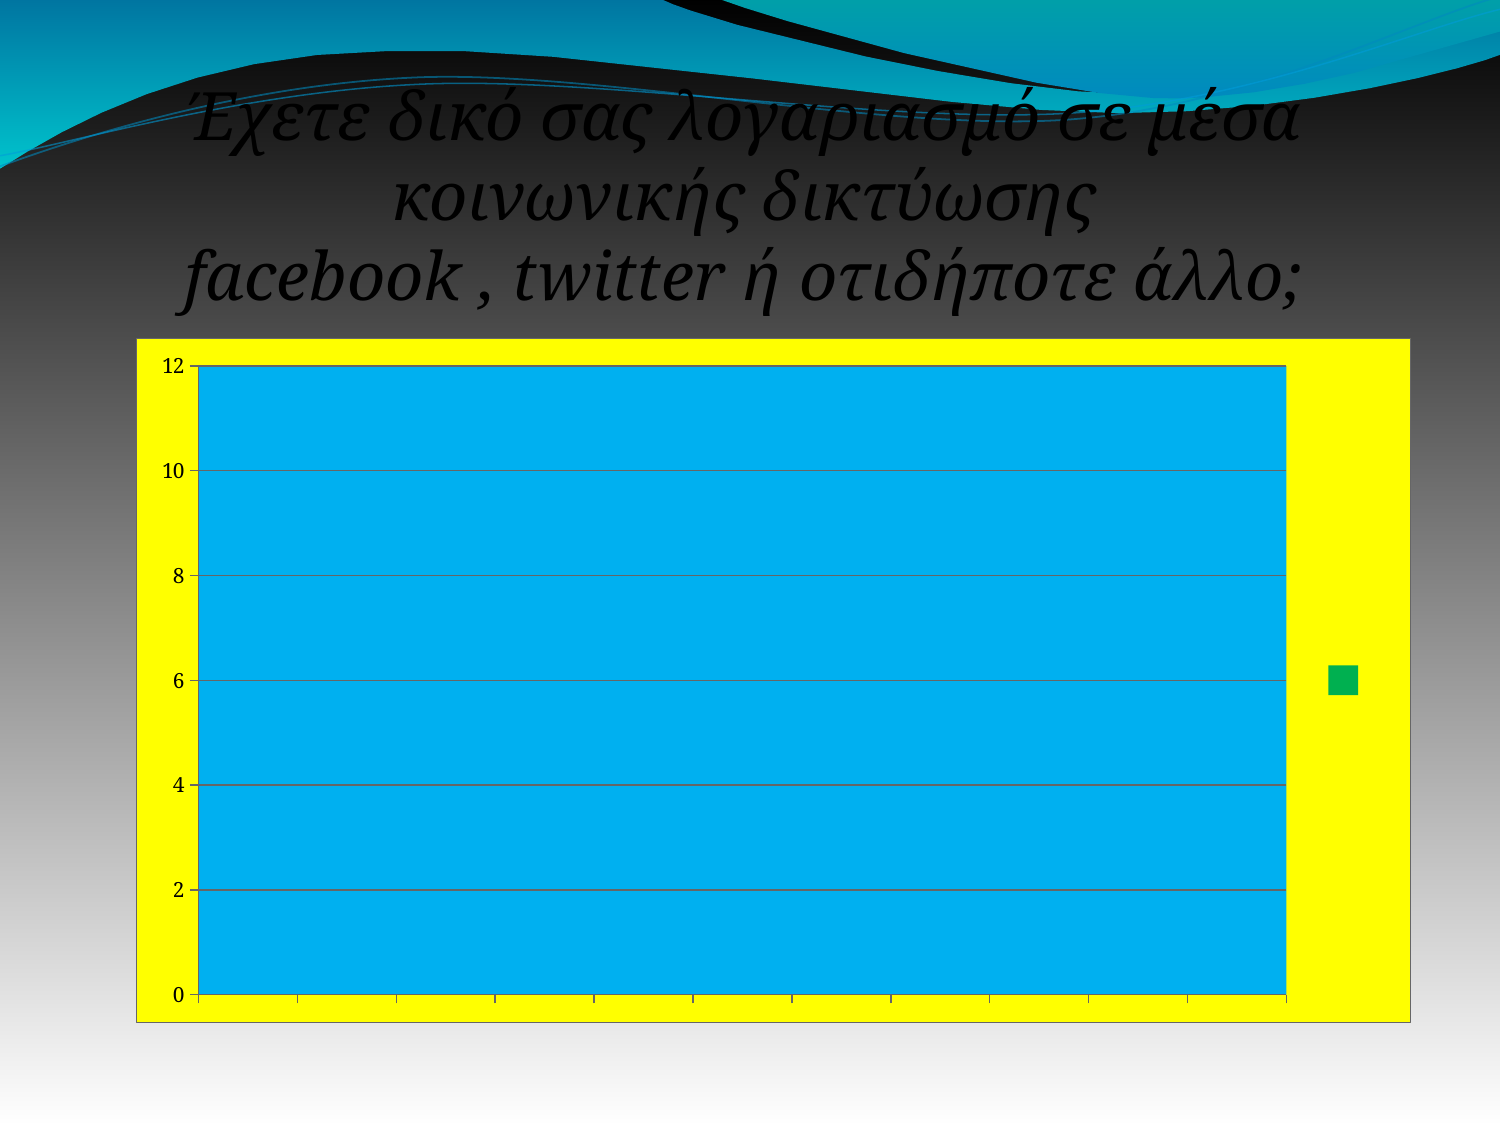

Έχετε δικό σας λογαριασμό σε μέσα
 κοινωνικής δικτύωσης
 facebook , twitter ή οτιδήποτε άλλο;
### Chart
| Category | |
|---|---|